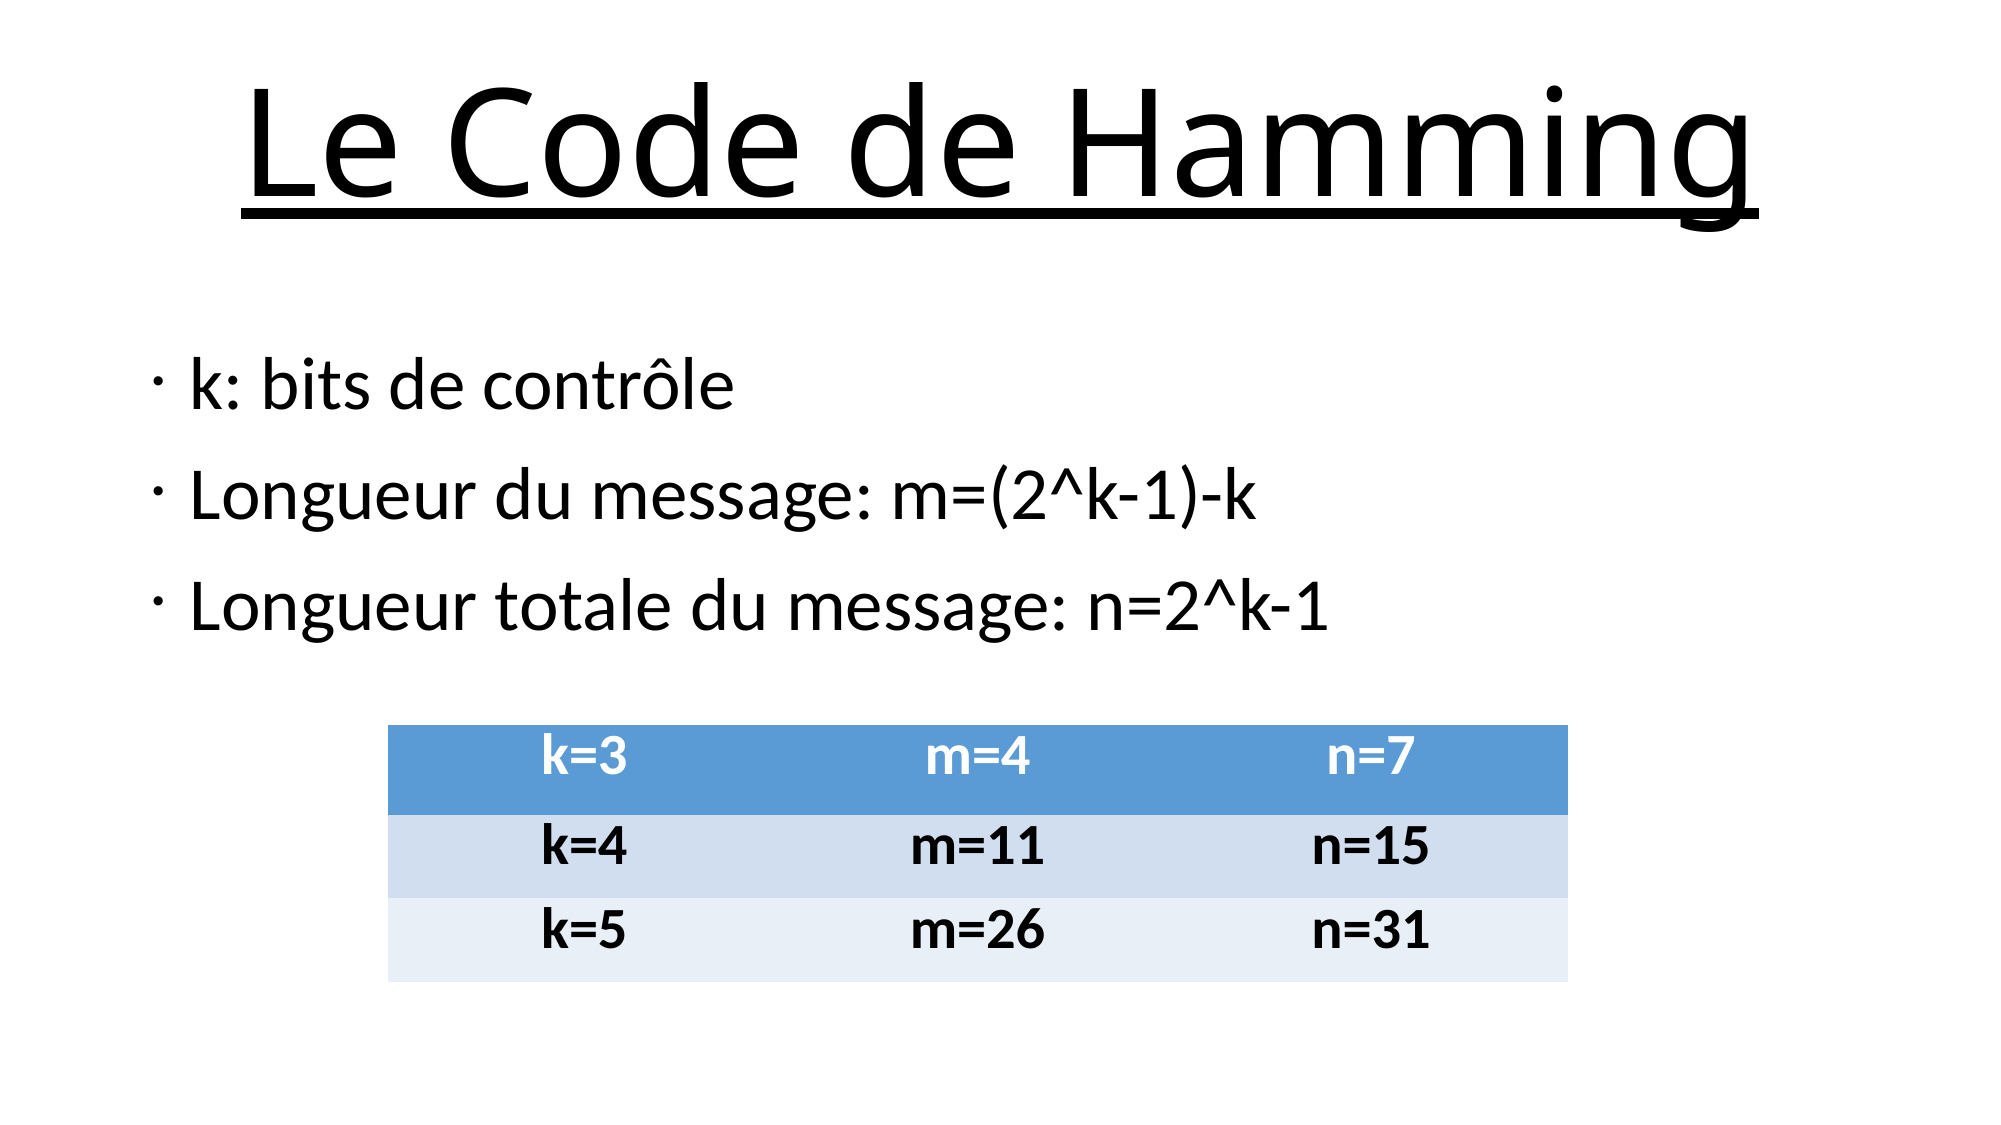

# Le Code de Hamming
k: bits de contrôle
Longueur du message: m=(2^k-1)-k
Longueur totale du message: n=2^k-1
| k=3 | m=4 | n=7 |
| --- | --- | --- |
| k=4 | m=11 | n=15 |
| k=5 | m=26 | n=31 |